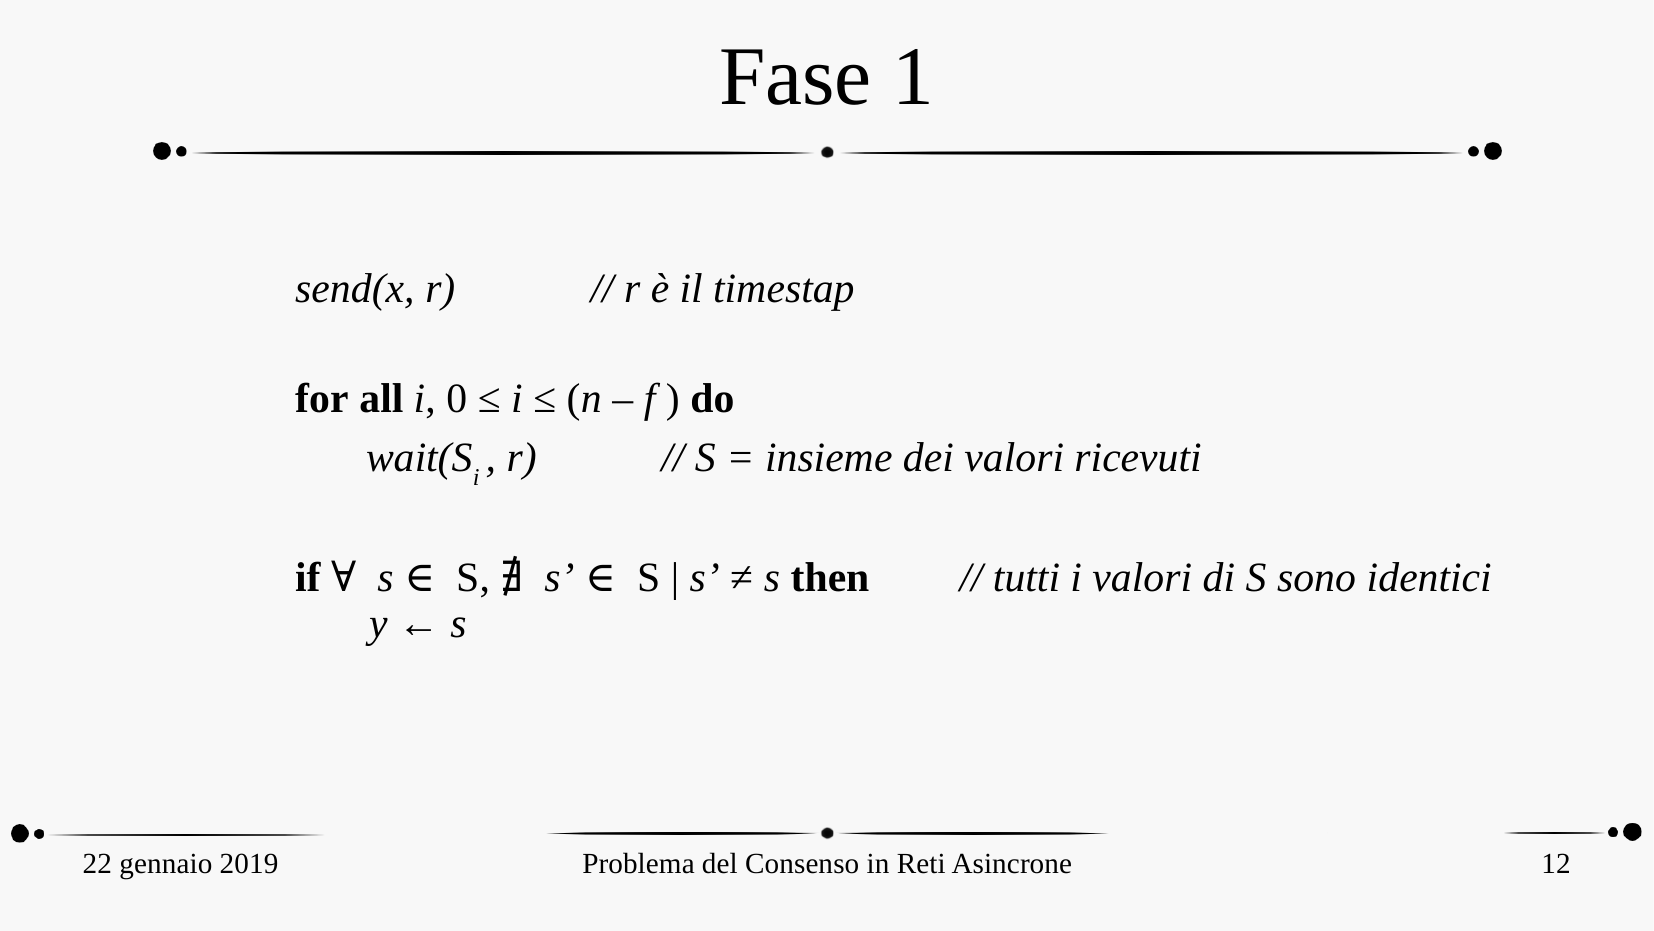

# Fase 1
send(x, r)		// r è il timestap
for all i, 0 ≤ i ≤ (n – f ) do
wait(Si , r)		// S = insieme dei valori ricevuti
if ∀ s ∈ S, ∄ s’ ∈ S | s’ ≠ s then		// tutti i valori di S sono identici
	y ← s
22 gennaio 2019
Problema del Consenso in Reti Asincrone
12